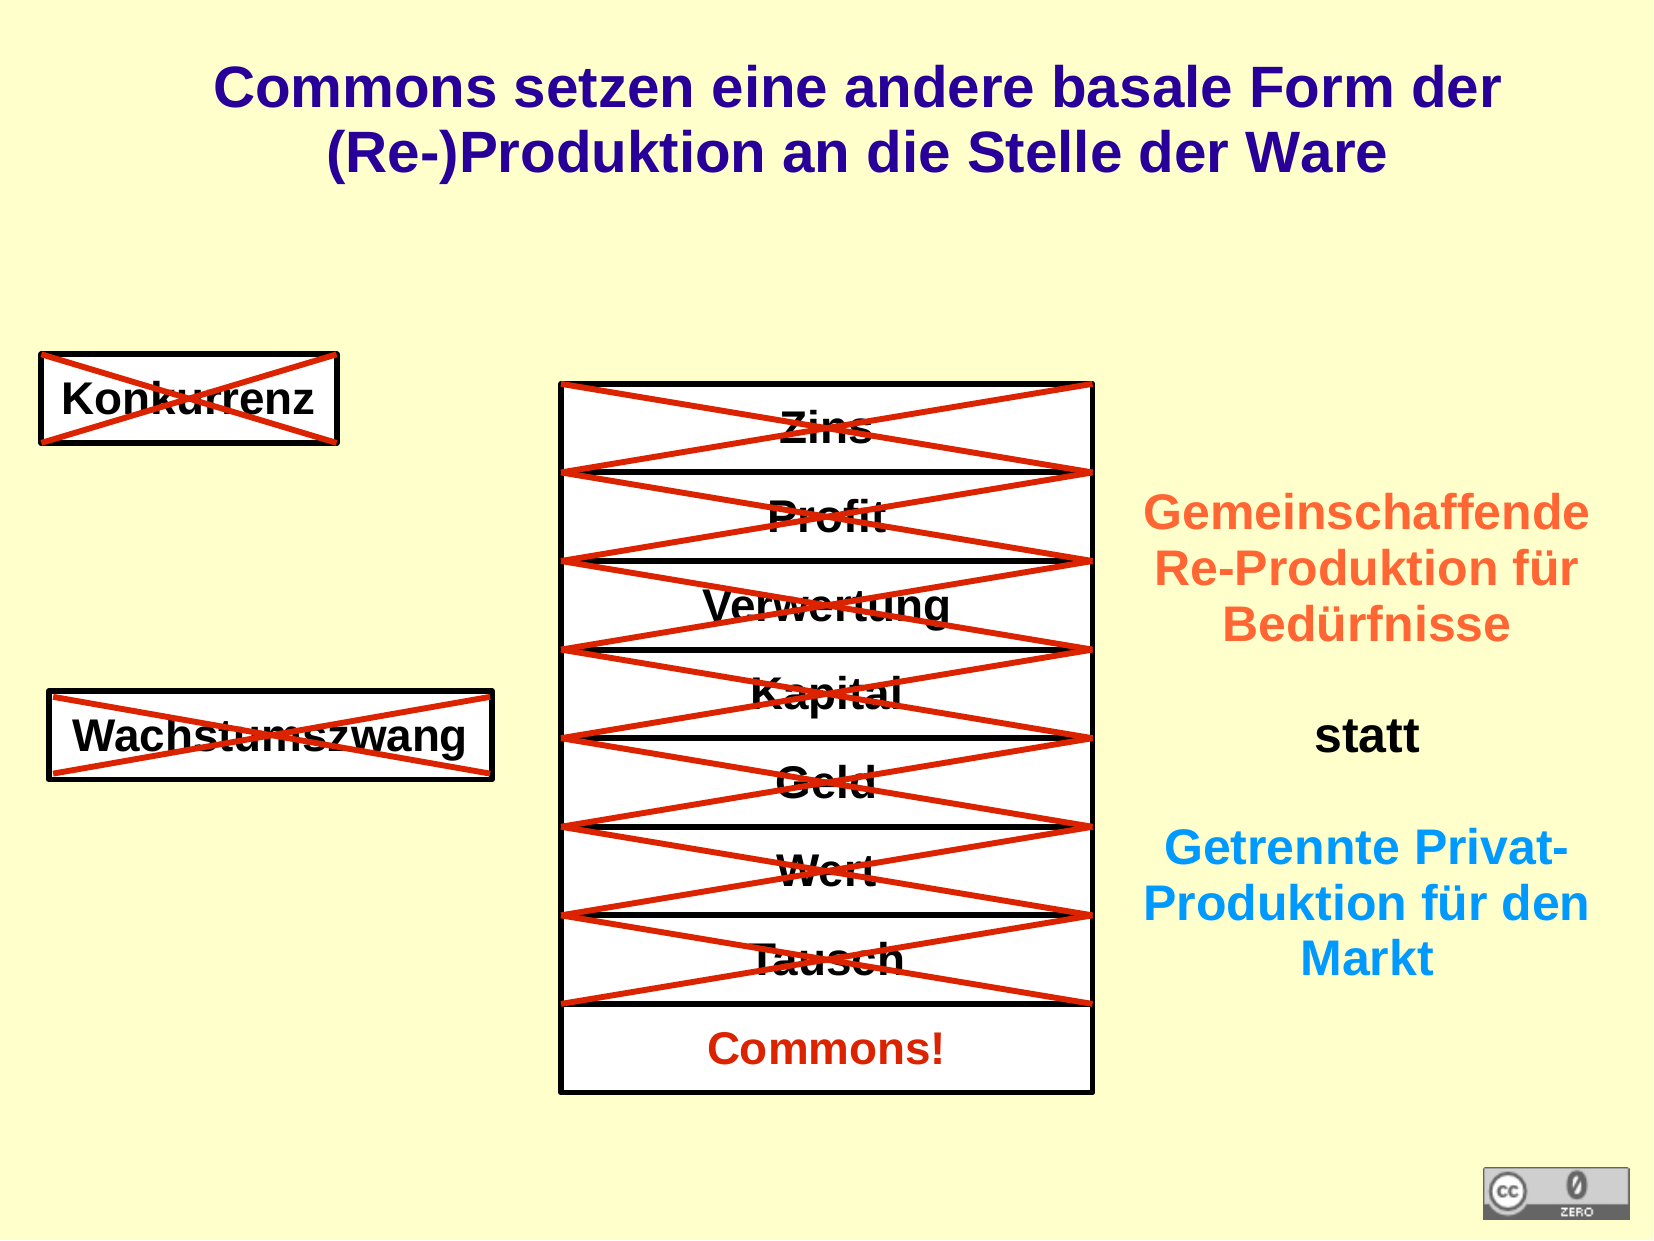

# Commons setzen eine andere basale Form der (Re-)Produktion an die Stelle der Ware
Konkurrenz
Zins
Profit
Gemeinschaffende Re-Produktion für Bedürfnisse
statt
Getrennte Privat-Produktion für den Markt
Verwertung
Kapital
Wachstumszwang
Geld
Wert
Tausch
Commons!